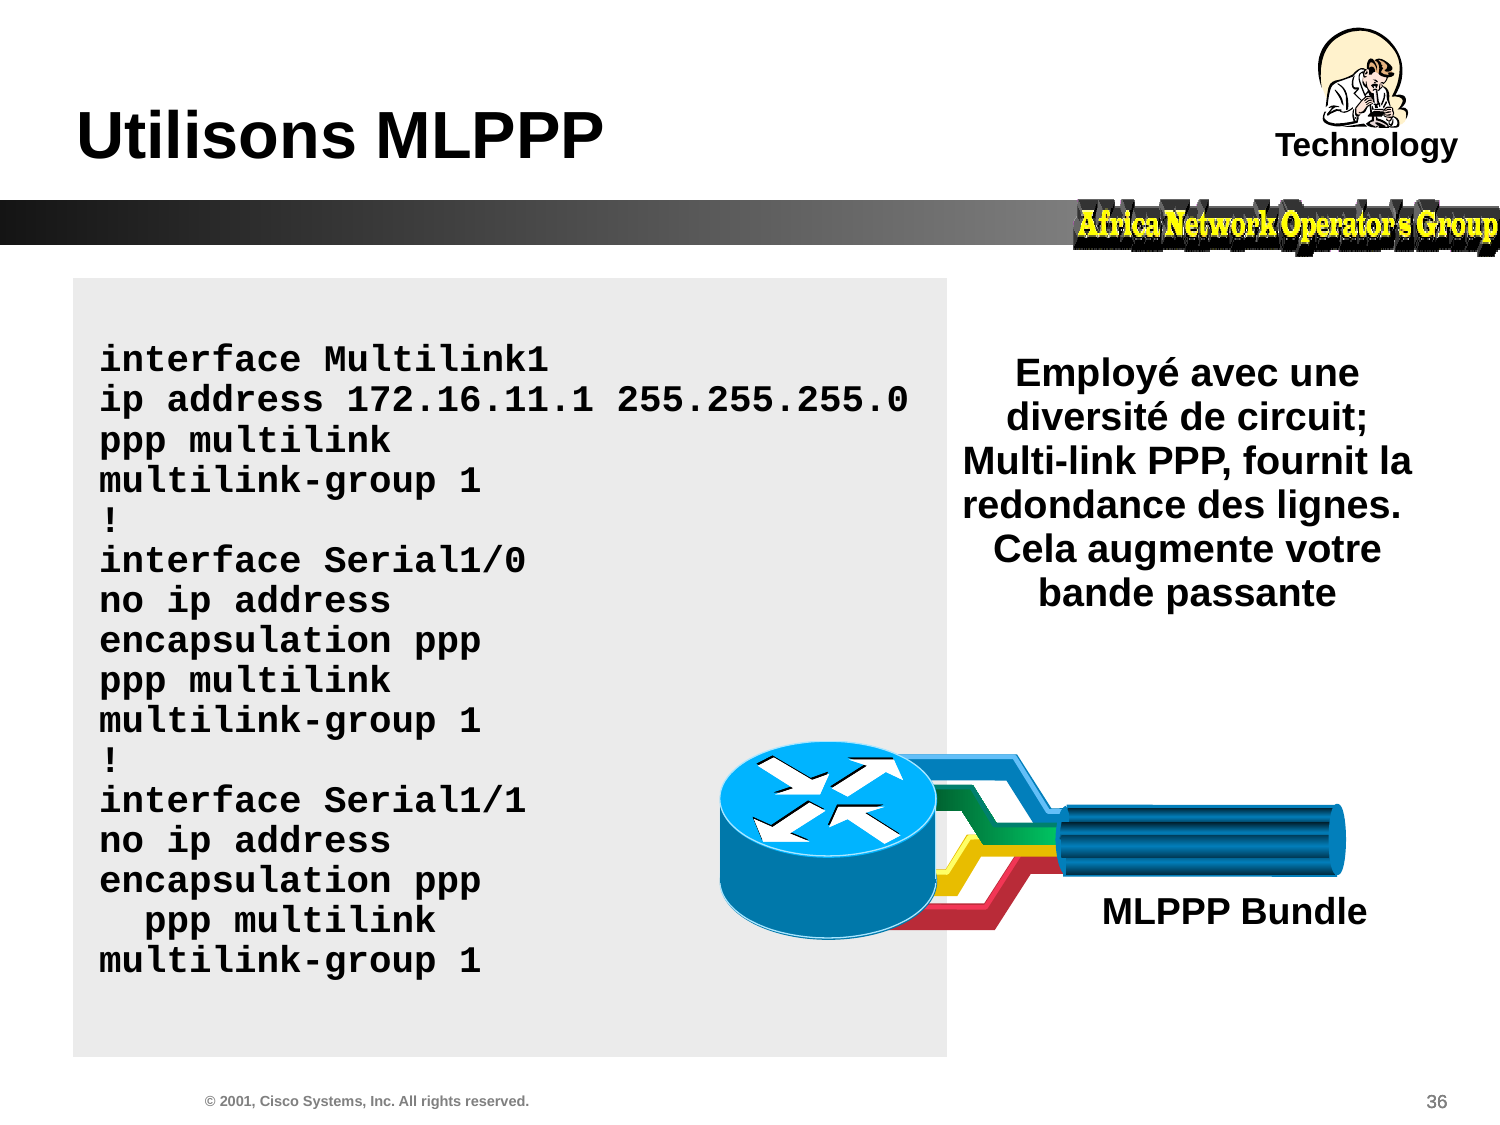

Technology
# Utilisons MLPPP
interface Multilink1
ip address 172.16.11.1 255.255.255.0
ppp multilink
multilink-group 1
!
interface Serial1/0
no ip address
encapsulation ppp
ppp multilink
multilink-group 1
!
interface Serial1/1
no ip address
encapsulation ppp
 ppp multilink
multilink-group 1
Employé avec une diversité de circuit; Multi-link PPP, fournit la redondance des lignes.
Cela augmente votre bande passante
MLPPP Bundle